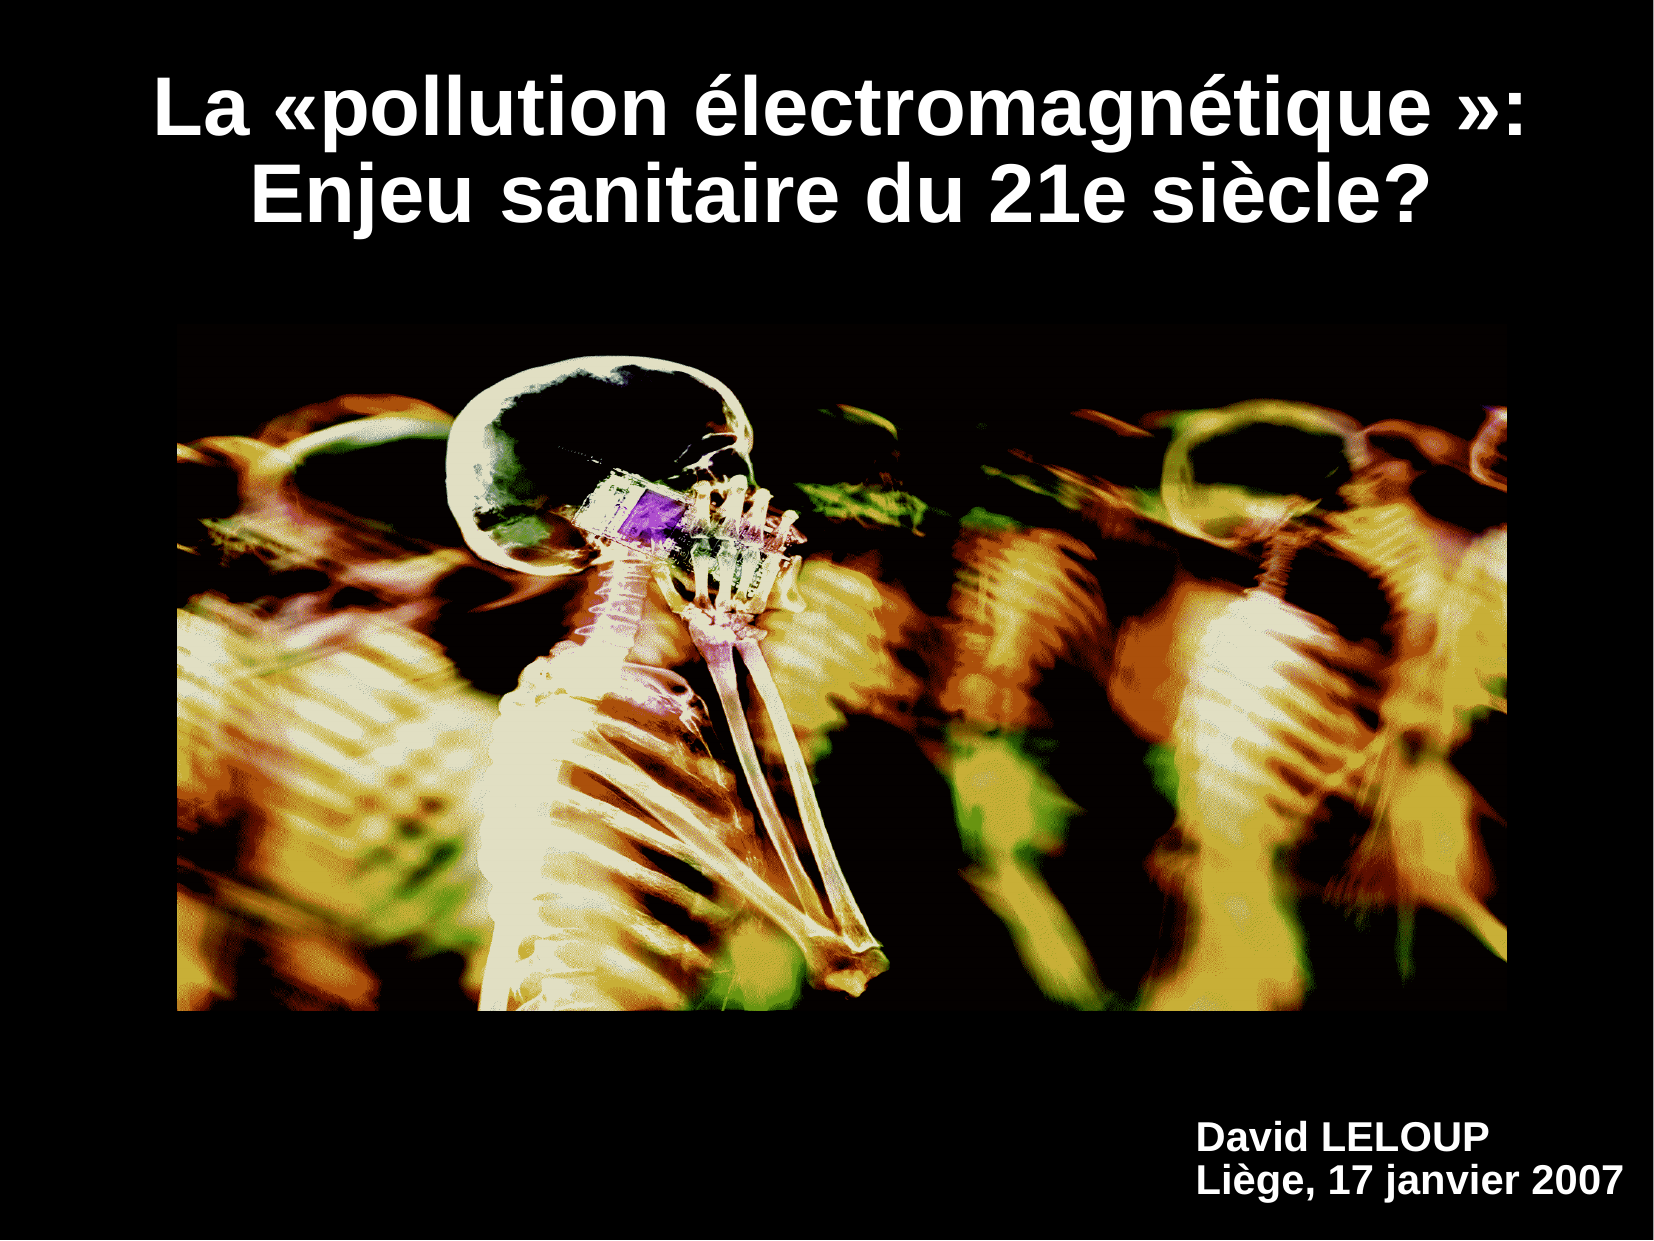

La «pollution électromagnétique »:
Enjeu sanitaire du 21e siècle?
David LELOUP
Liège, 17 janvier 2007